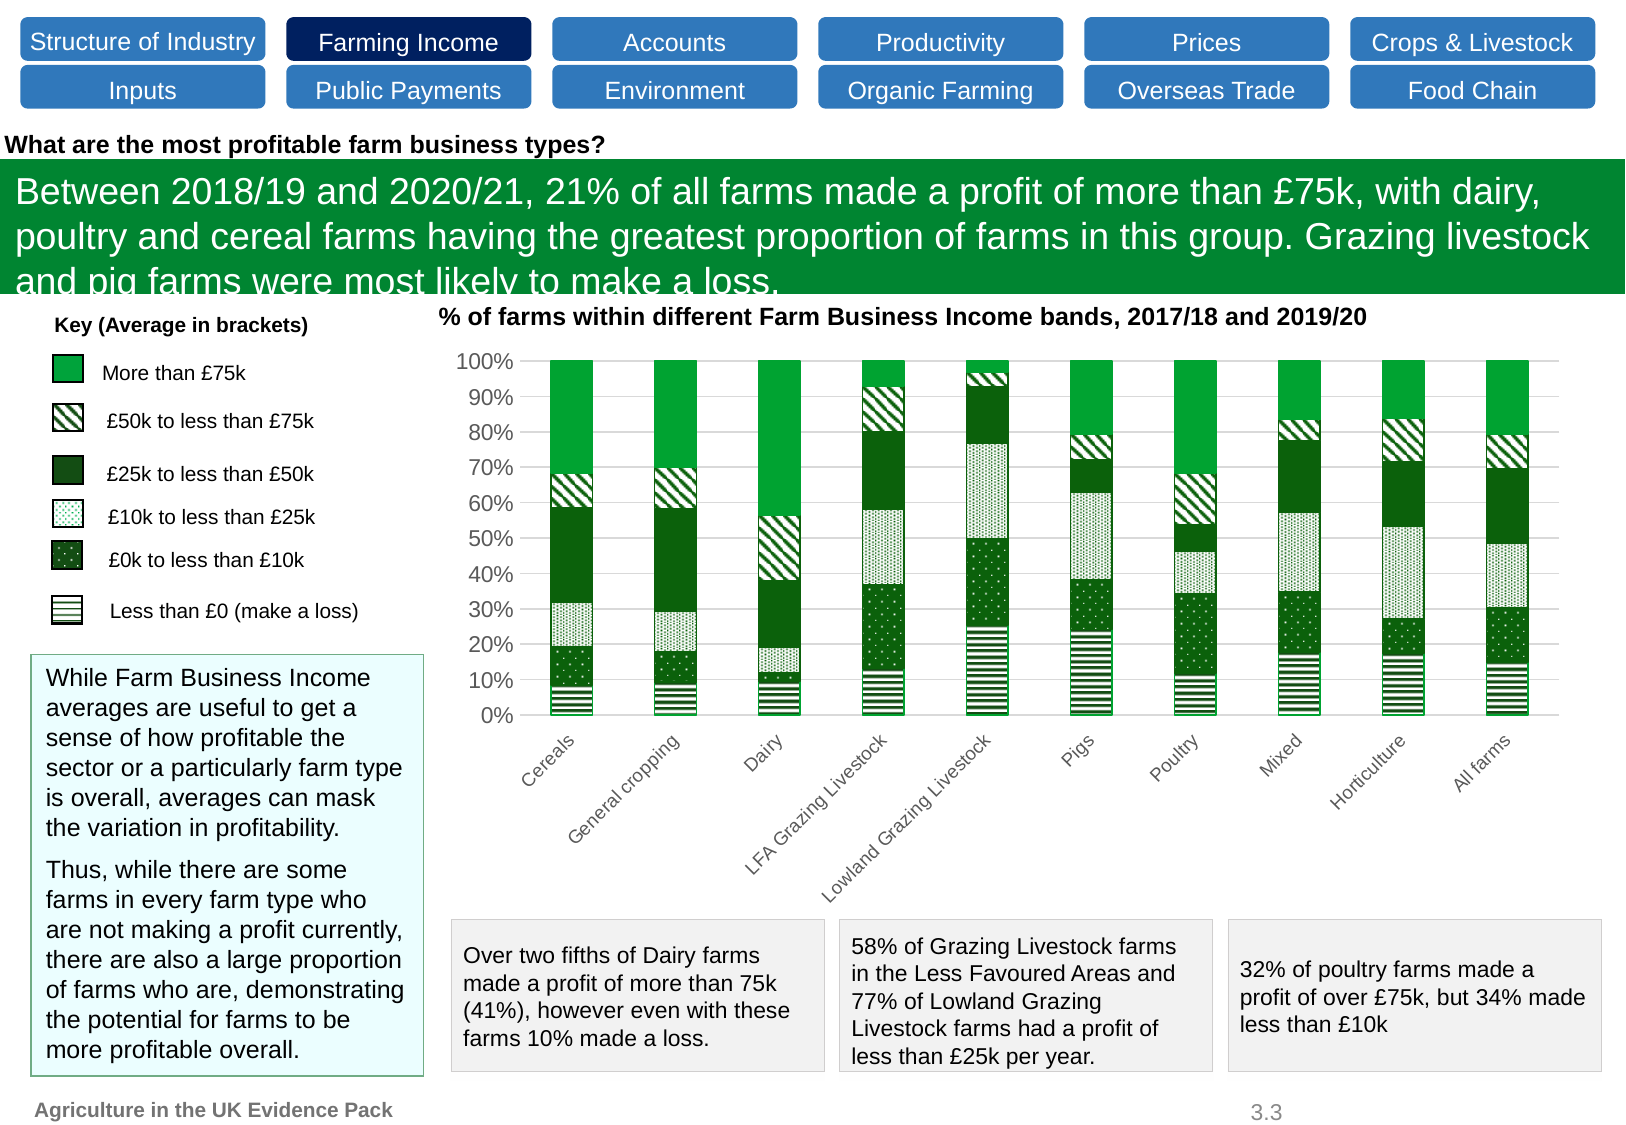

Structure of Industry
Farming Income
Accounts
Productivity
Prices
Crops & Livestock
Inputs
Public Payments
Environment
Organic Farming
Overseas Trade
Food Chain
What are the most profitable farm business types?
Between 2018/19 and 2020/21, 21% of all farms made a profit of more than £75k, with dairy, poultry and cereal farms having the greatest proportion of farms in this group. Grazing livestock and pig farms were most likely to make a loss.
# Slide 3.3 – What are the most profitable farm business types?
% of farms within different Farm Business Income bands, 2017/18 and 2019/20
Key (Average in brackets)
### Chart
| Category | <£0 | 0-<£10k | £10-£25k | £25k-<£50k | £50k-<£75k | Over £75k |
|---|---|---|---|---|---|---|
| Cereals | 0.0850237540466545 | 0.107218822582955 | 0.125026374846313 | 0.268128076452032 | 0.0987813985686996 | 0.315821573503346 |
| General cropping | 0.0924363092914319 | 0.0859362199383844 | 0.11465281395512 | 0.289752499460536 | 0.116814272164398 | 0.30040788519013 |
| Dairy | 0.0953075762445379 | 0.0232405323862257 | 0.0714971063033665 | 0.188708548441976 | 0.186615952916668 | 0.434630283707226 |
| LFA Grazing Livestock | 0.13063974076831 | 0.237782944578714 | 0.213795744074314 | 0.218072465189819 | 0.128692974640614 | 0.0710161307482291 |
| Lowland Grazing Livestock | 0.254337071488423 | 0.243002697153052 | 0.271349164773235 | 0.160101604515867 | 0.0407856174541963 | 0.0304238446152262 |
| Pigs | 0.241229868884922 | 0.140008774917947 | 0.248506043831705 | 0.0918164894903155 | 0.0725927995420128 | 0.205846023333097 |
| Poultry | 0.117978330343476 | 0.224654708693293 | 0.118885721042876 | 0.0762596513885739 | 0.145371270454235 | 0.316850318077546 |
| Mixed | 0.177384383264618 | 0.169284375550408 | 0.224890023805094 | 0.203443207028837 | 0.0593935821139474 | 0.165604428237095 |
| Horticulture | 0.17405478351133 | 0.0969246941267009 | 0.260990781345992 | 0.184574276177662 | 0.12078650683259 | 0.162668958005726 |
| All farms | 0.149398344525374 | 0.153525253550991 | 0.18219970312803 | 0.211407037530588 | 0.0974178280818053 | 0.206051833183211 |More than £75k
£50k to less than £75k
£25k to less than £50k
£10k to less than £25k
£0k to less than £10k
Less than £0 (make a loss)
While Farm Business Income averages are useful to get a sense of how profitable the sector or a particularly farm type is overall, averages can mask the variation in profitability.
Thus, while there are some farms in every farm type who are not making a profit currently, there are also a large proportion of farms who are, demonstrating the potential for farms to be more profitable overall.
Over two fifths of Dairy farms made a profit of more than 75k (41%), however even with these farms 10% made a loss.
58% of Grazing Livestock farms in the Less Favoured Areas and 77% of Lowland Grazing Livestock farms had a profit of less than £25k per year.
32% of poultry farms made a profit of over £75k, but 34% made less than £10k
3.3
Agriculture in the UK Evidence Pack